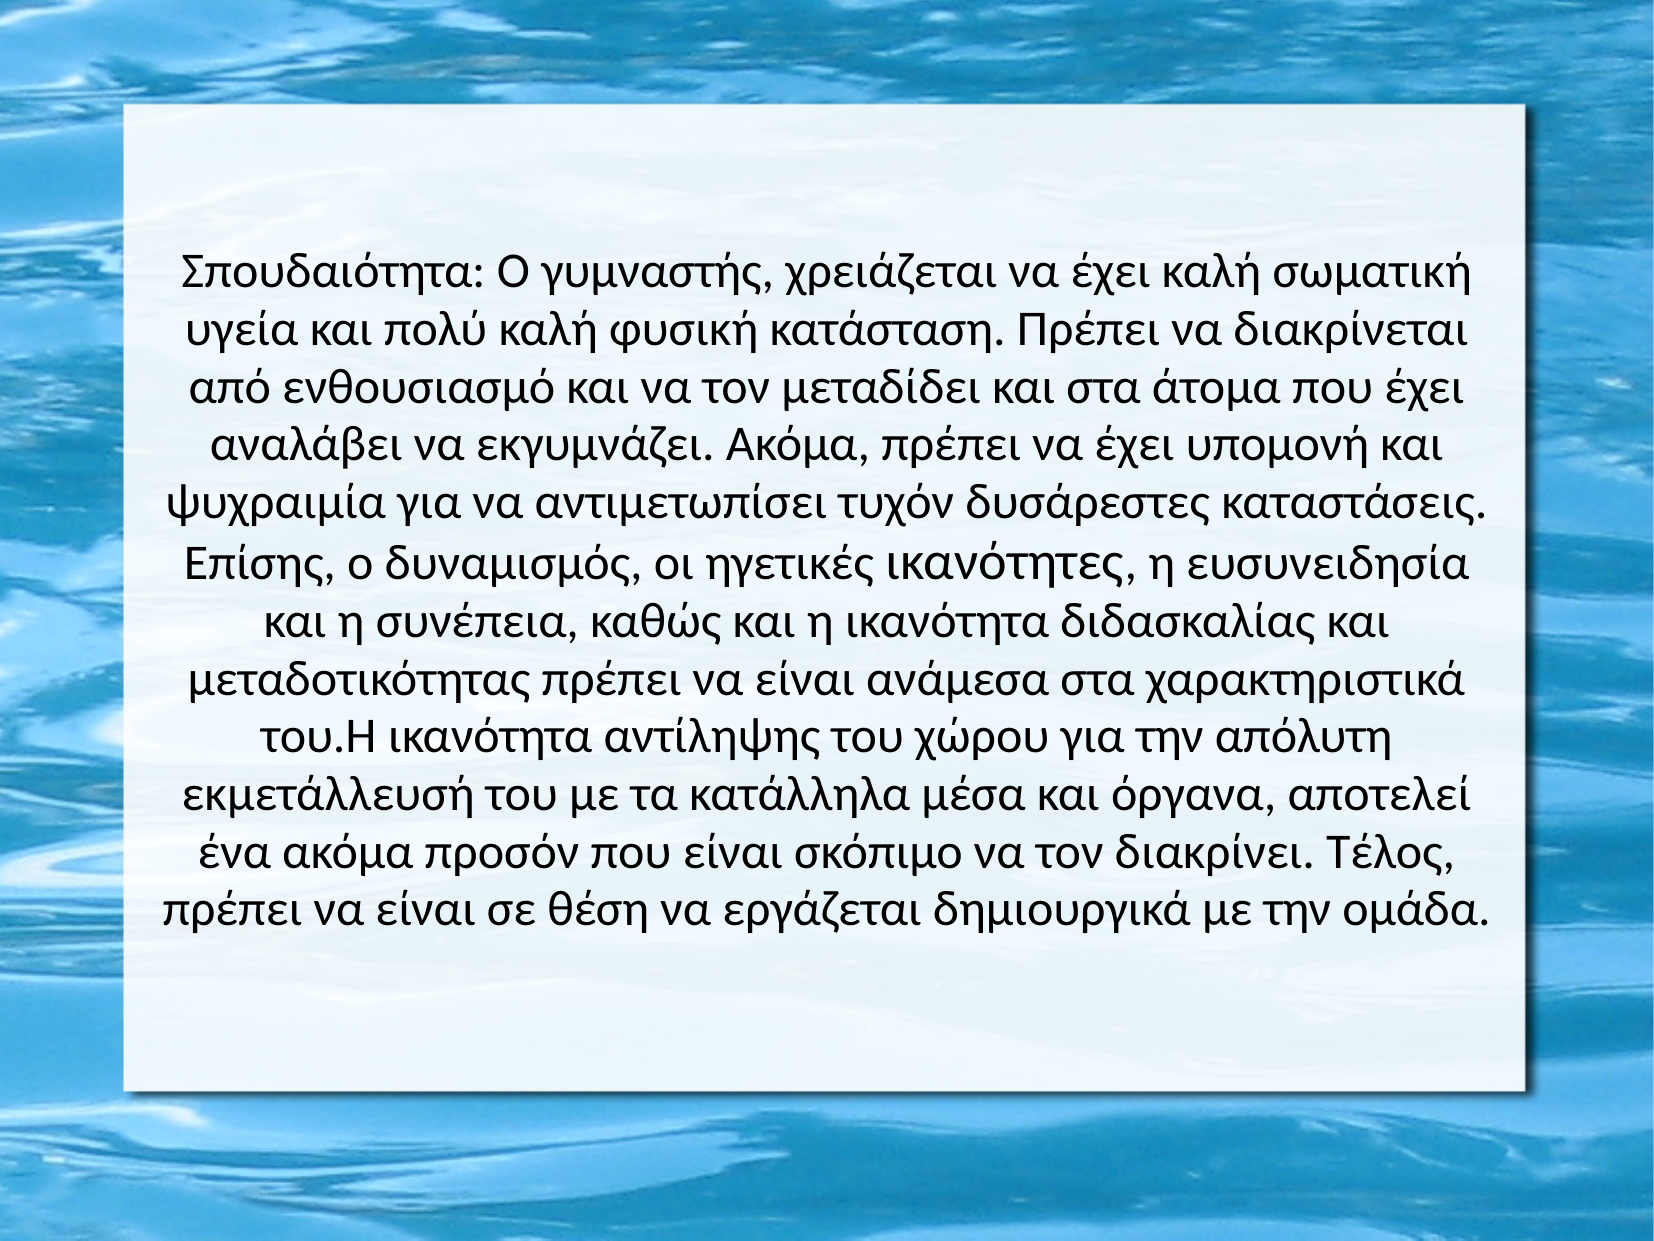

# Σπουδαιότητα: Ο γυμναστής, χρειάζεται να έχει καλή σωματική υγεία και πολύ καλή φυσική κατάσταση. Πρέπει να διακρίνεται από ενθουσιασμό και να τον μεταδίδει και στα άτομα που έχει αναλάβει να εκγυμνάζει. Ακόμα, πρέπει να έχει υπομονή και ψυχραιμία για να αντιμετωπίσει τυχόν δυσάρεστες καταστάσεις. Επίσης, ο δυναμισμός, οι ηγετικές ικανότητες, η ευσυνειδησία και η συνέπεια, καθώς και η ικανότητα διδασκαλίας και μεταδοτικότητας πρέπει να είναι ανάμεσα στα χαρακτηριστικά του.Η ικανότητα αντίληψης του χώρου για την απόλυτη εκμετάλλευσή του με τα κατάλληλα μέσα και όργανα, αποτελεί ένα ακόμα προσόν που είναι σκόπιμο να τον διακρίνει. Τέλος, πρέπει να είναι σε θέση να εργάζεται δημιουργικά με την ομάδα.